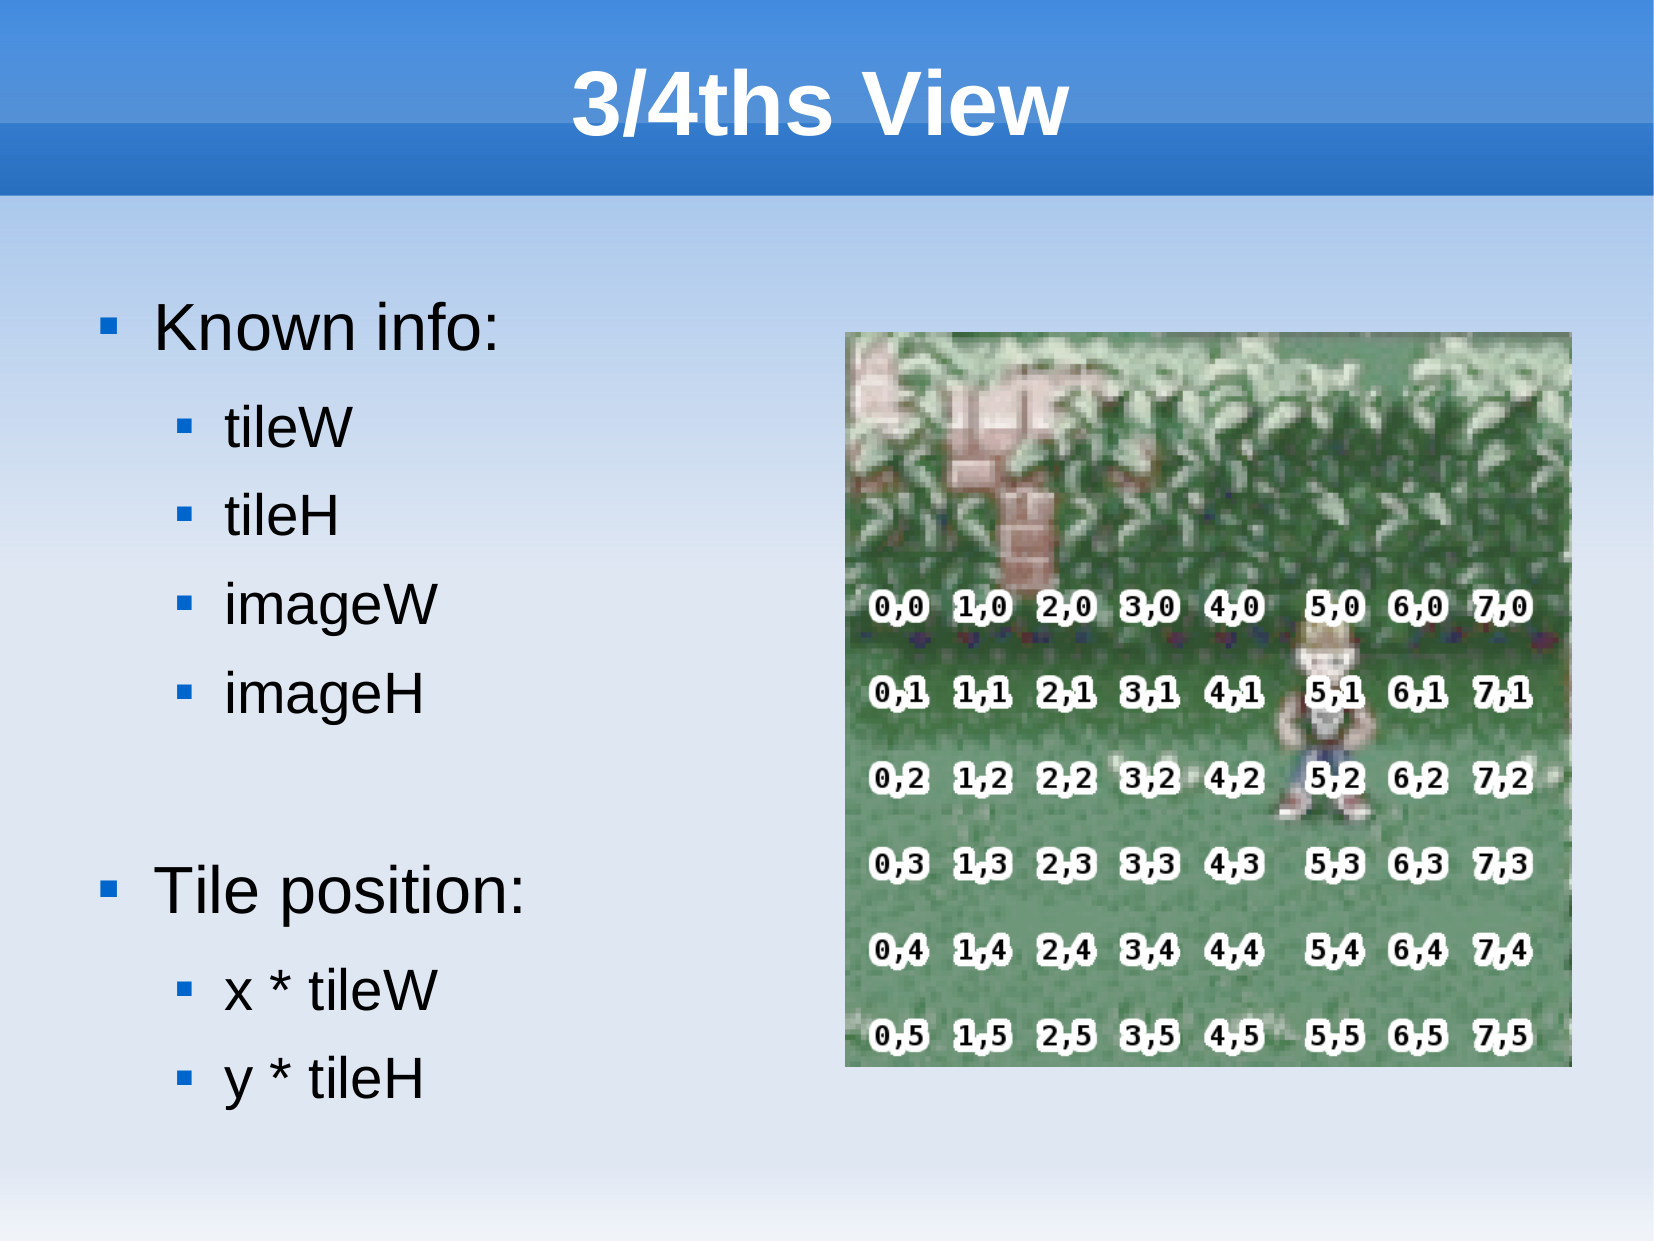

# 3/4ths View
Known info:
tileW
tileH
imageW
imageH
Tile position:
x * tileW
y * tileH